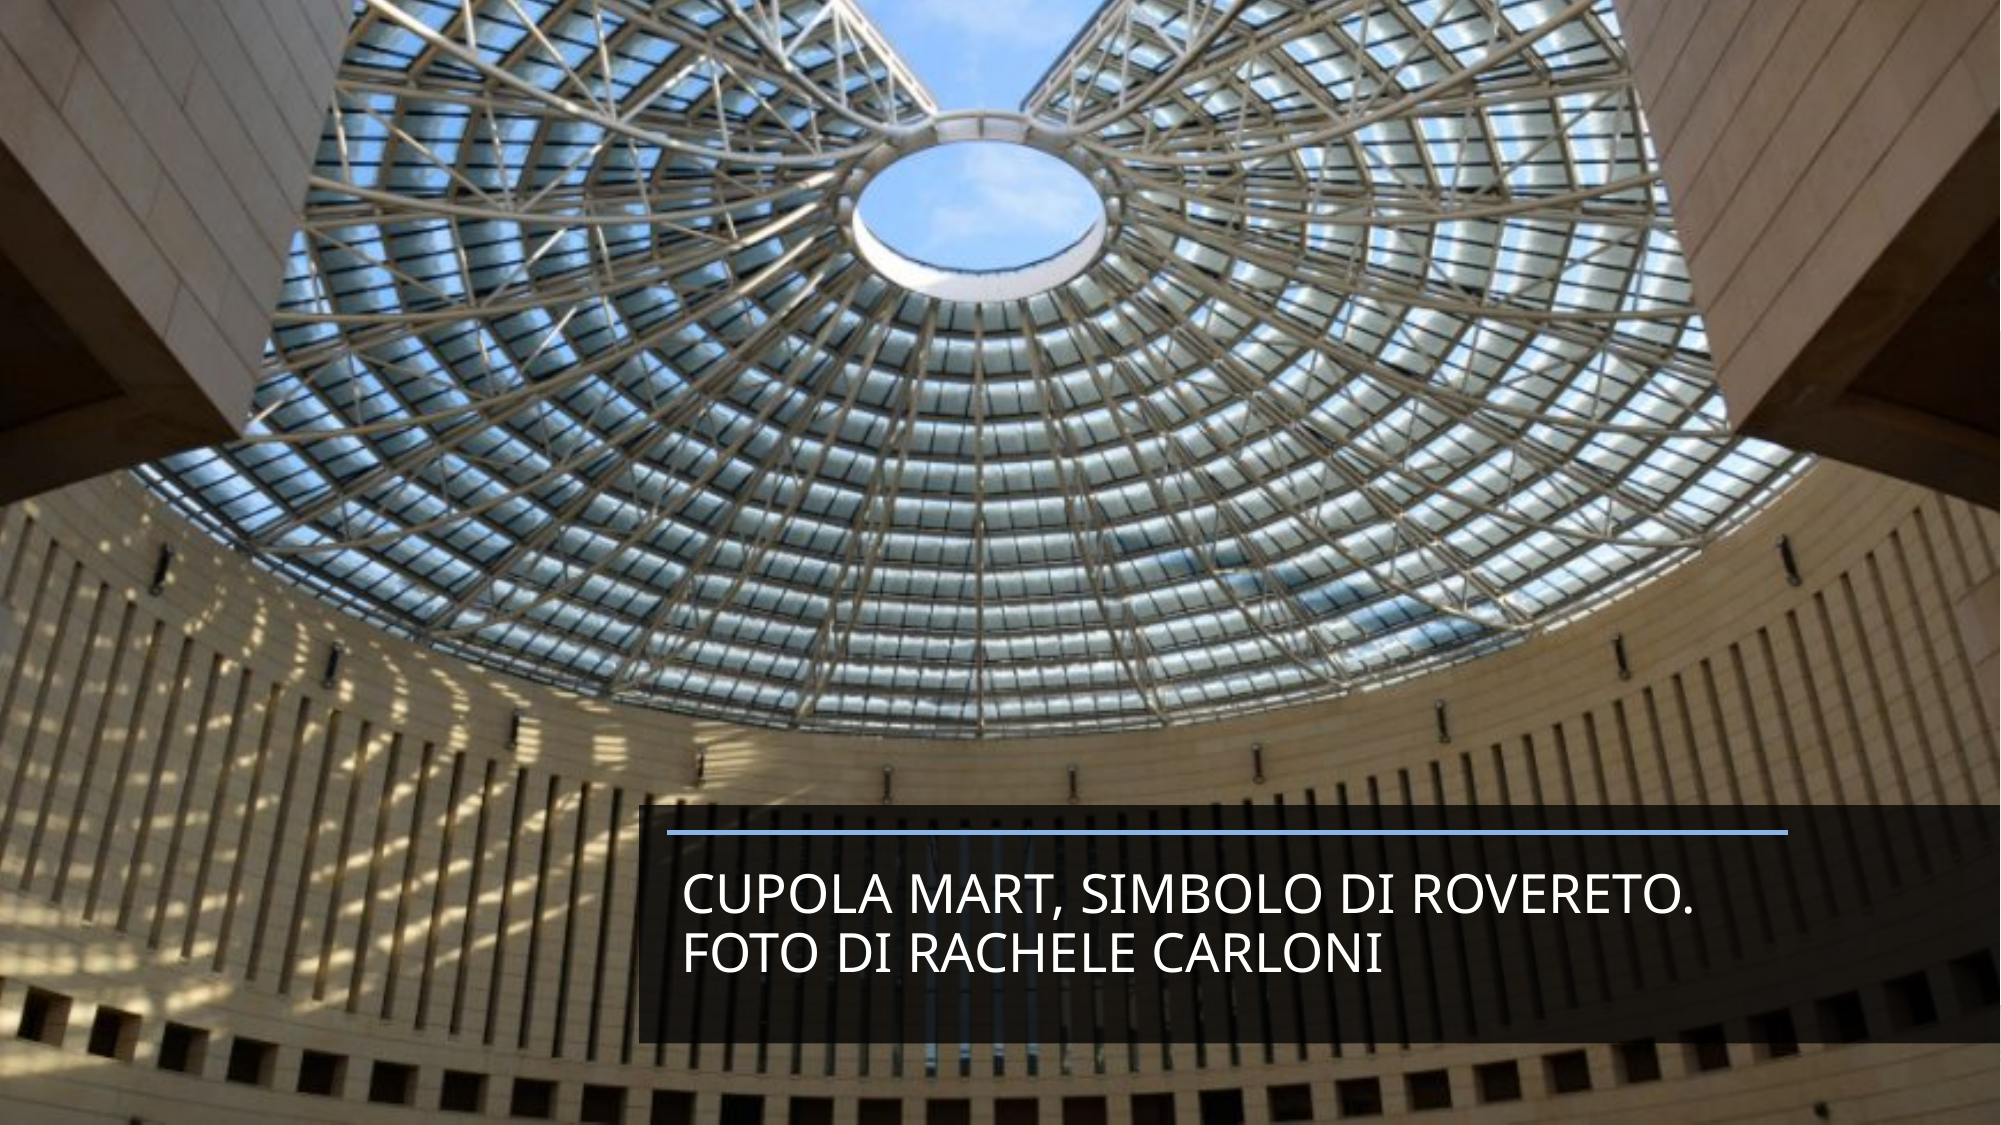

# Cupola Mart, simbolo di Rovereto. Foto di Rachele Carloni